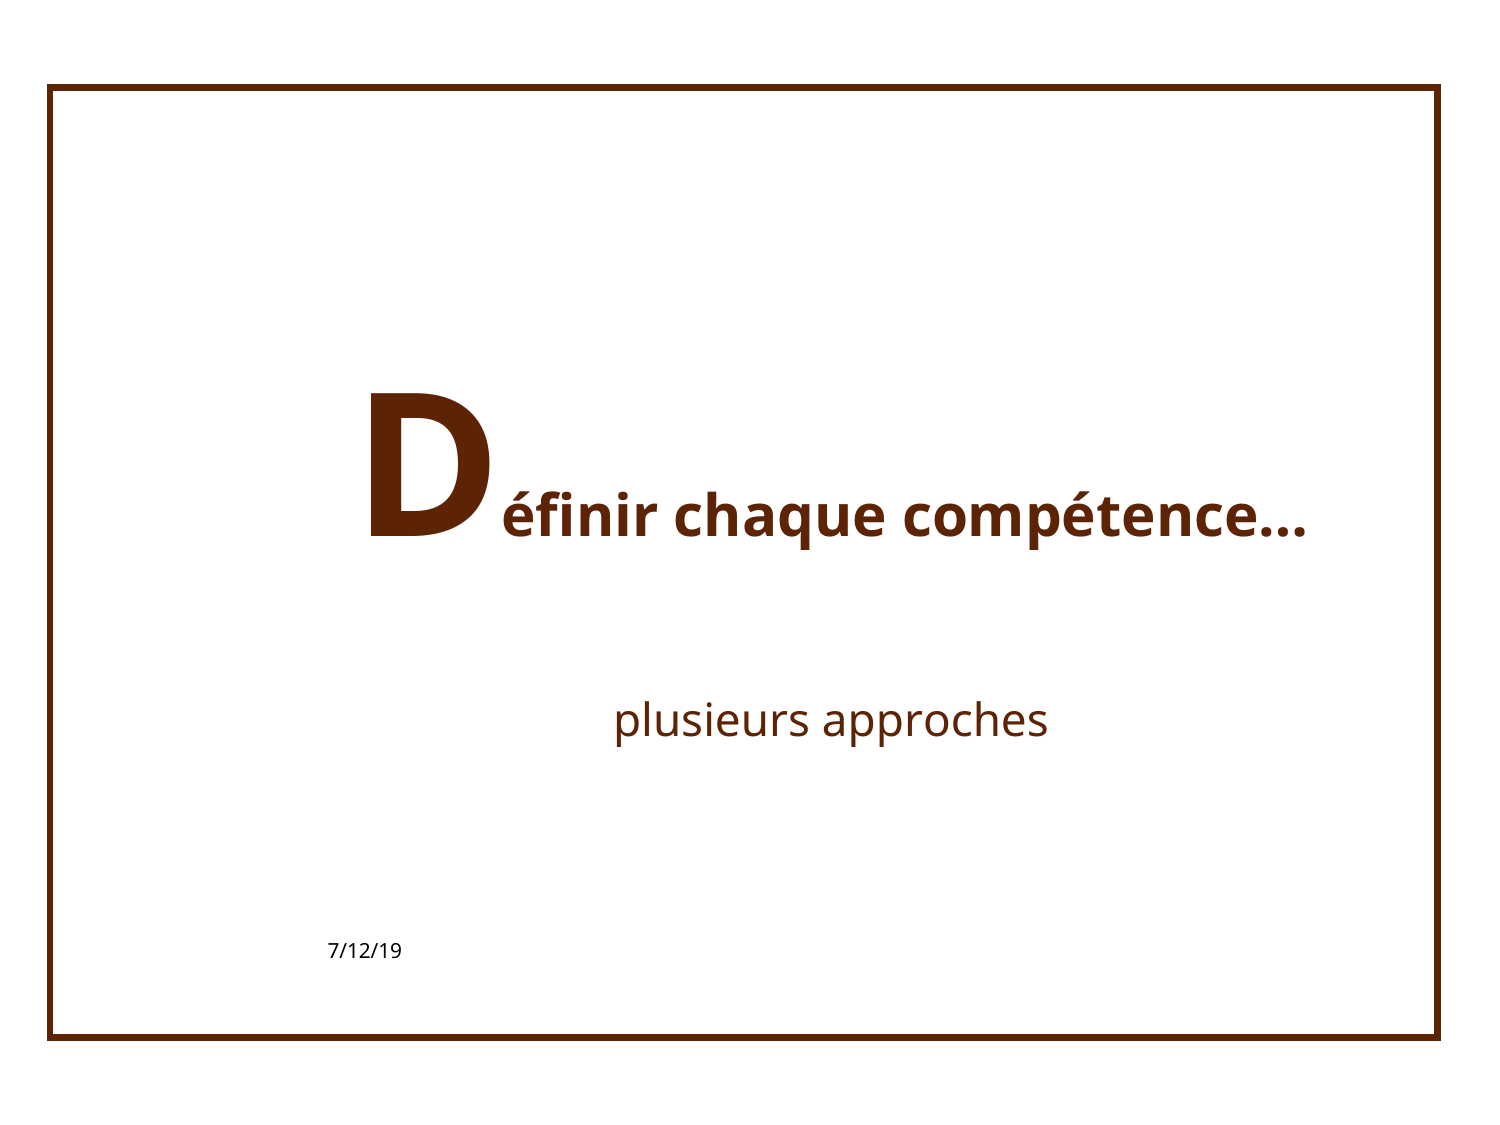

# Définir chaque compétence…
plusieurs approches
7/12/19